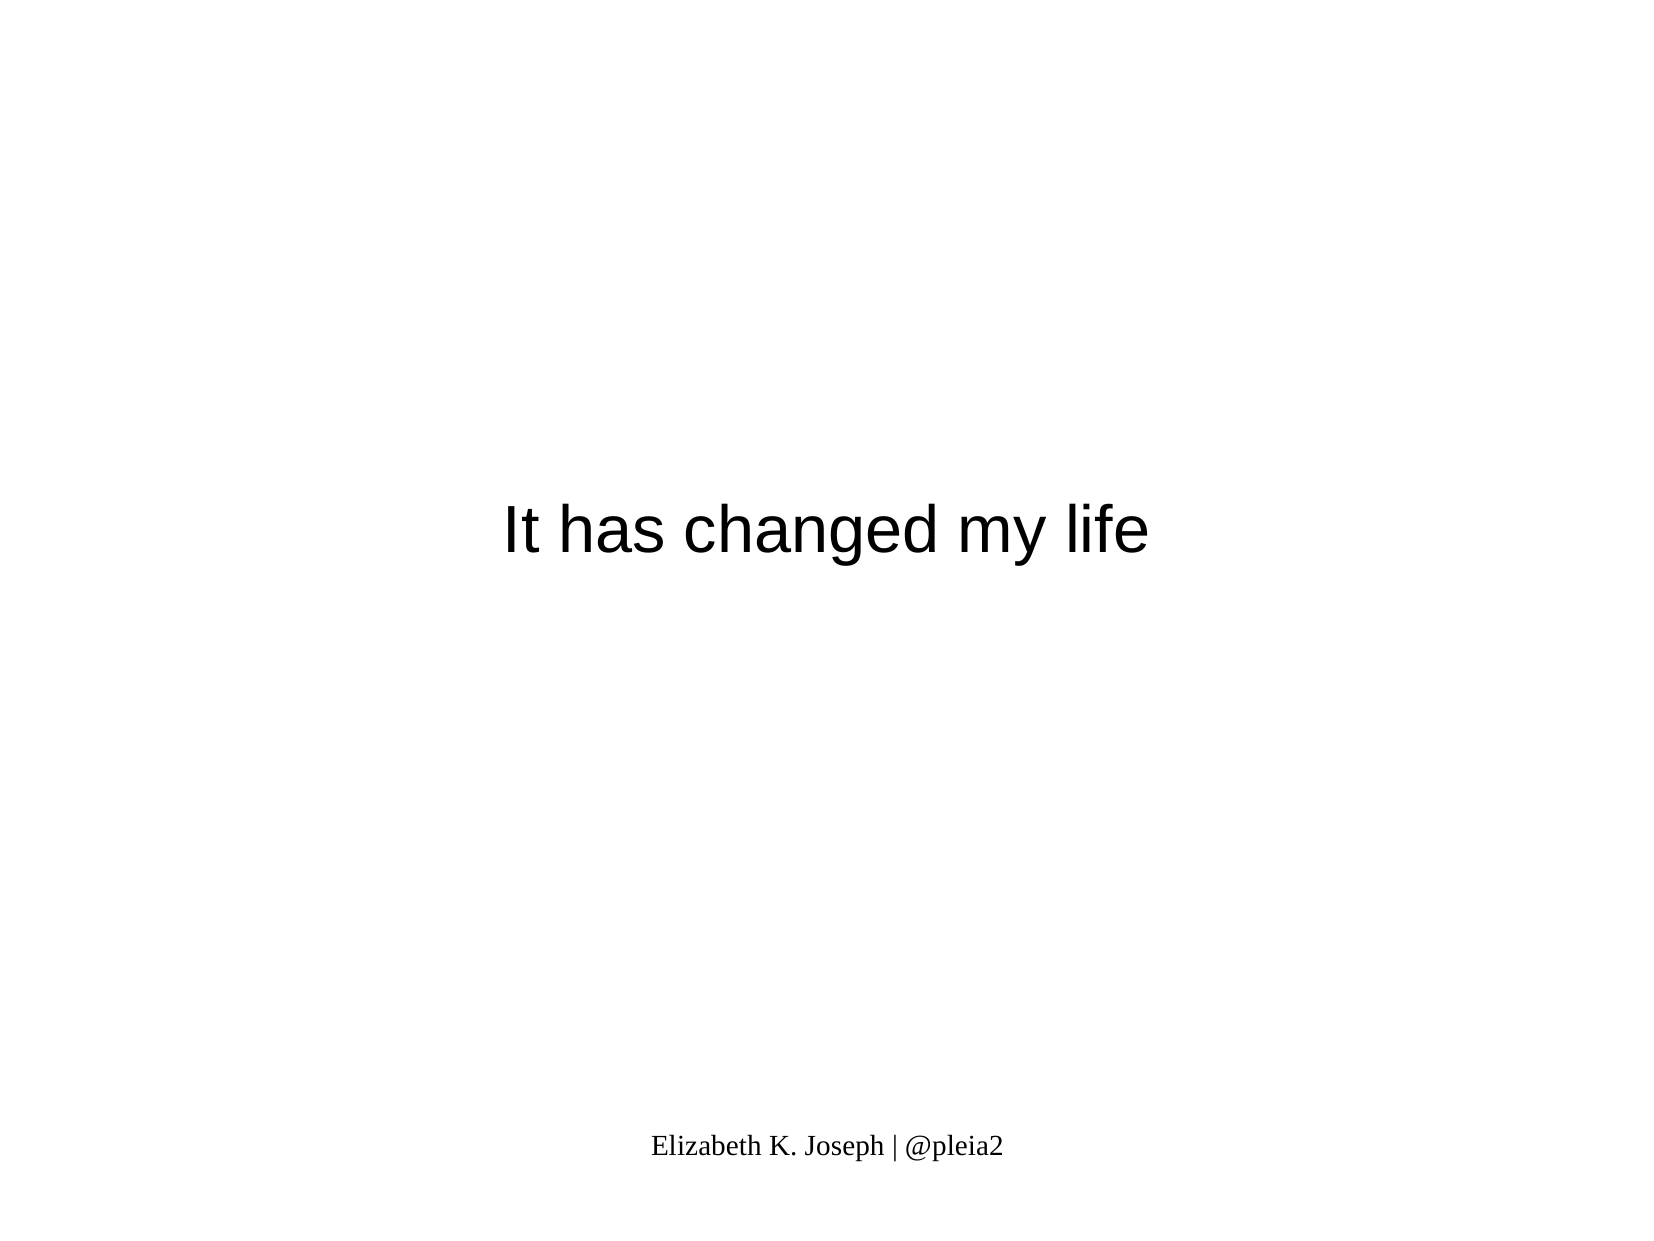

# It has changed my life
Elizabeth K. Joseph | @pleia2